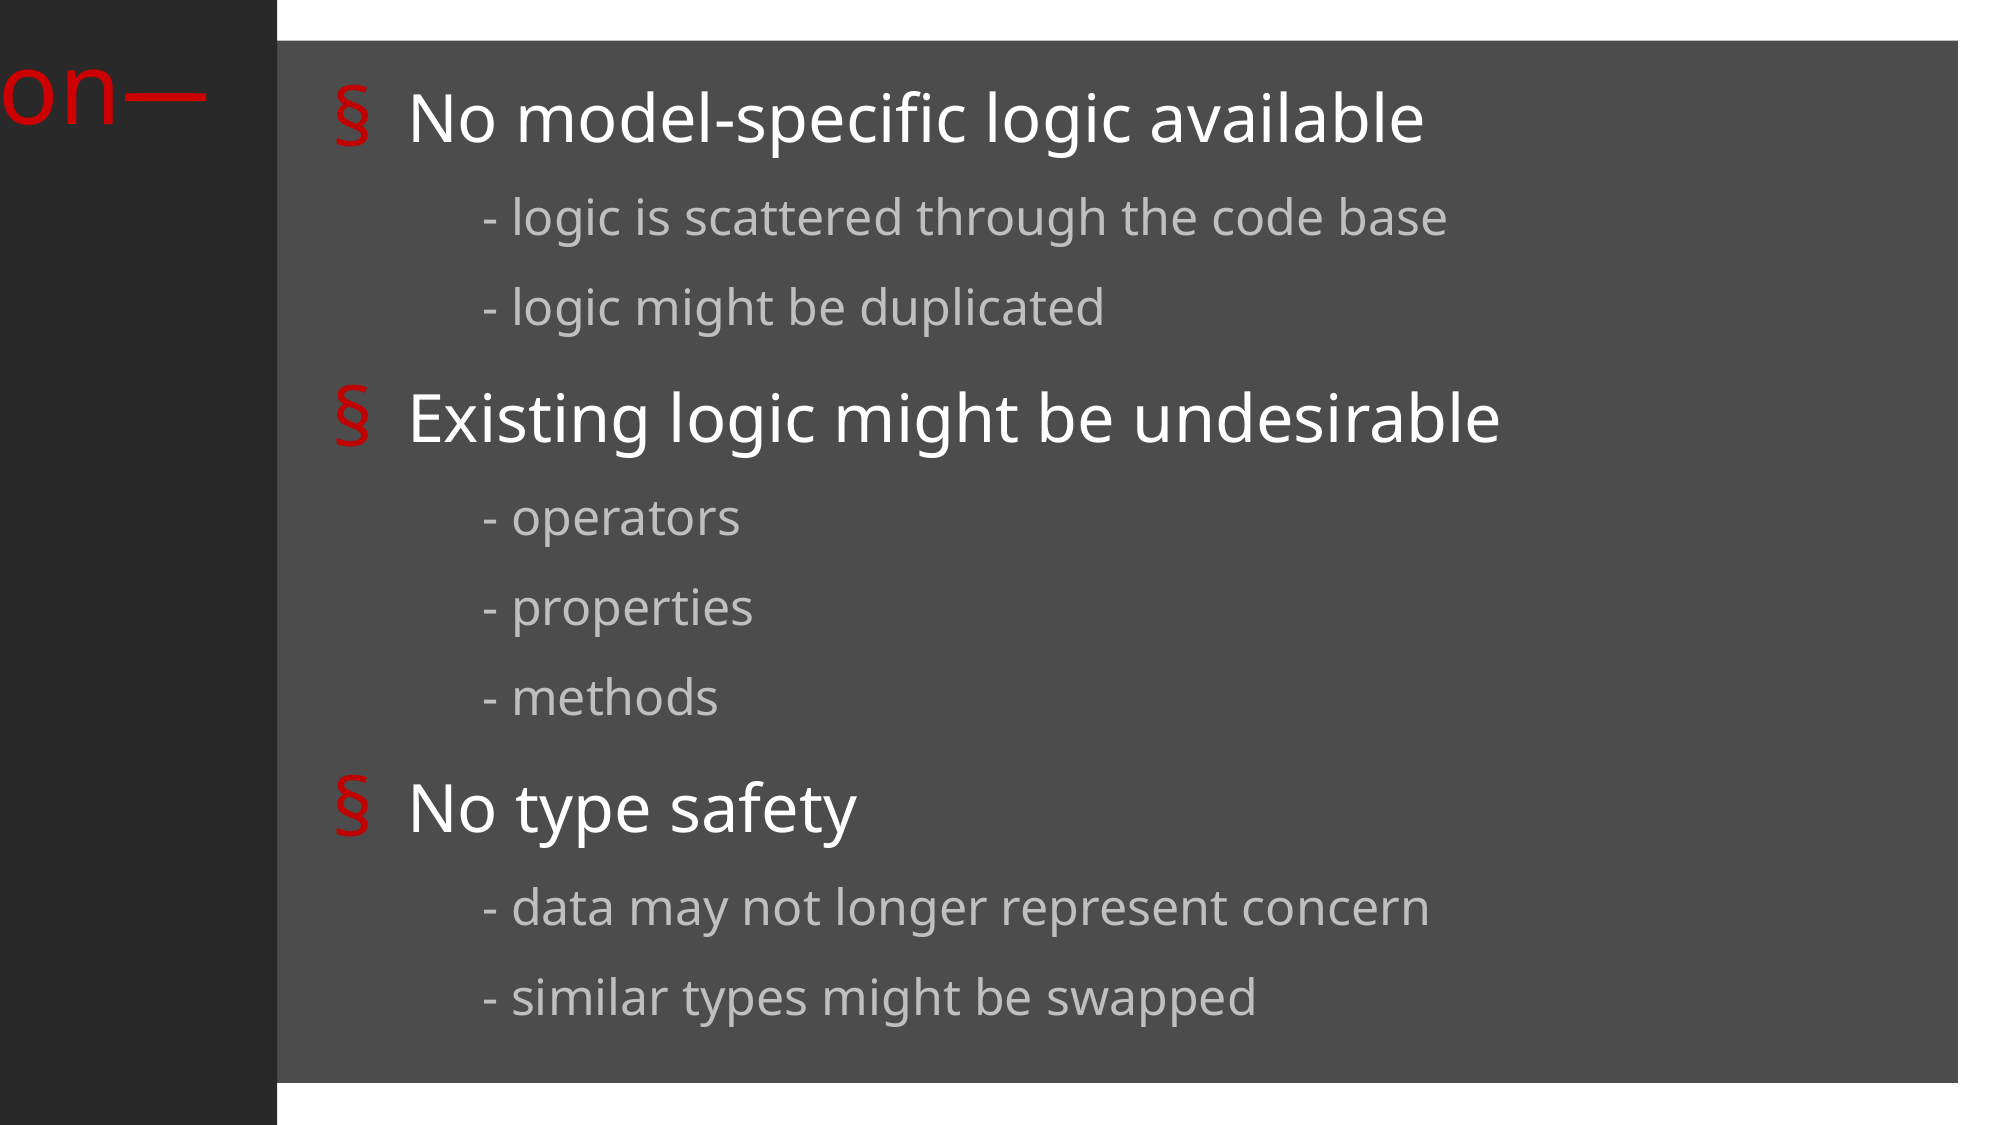

----- primitive obsession------
No model-specific logic available
- logic is scattered through the code base
- logic might be duplicated
Existing logic might be undesirable
- operators
- properties
- methods
No type safety
- data may not longer represent concern
- similar types might be swapped